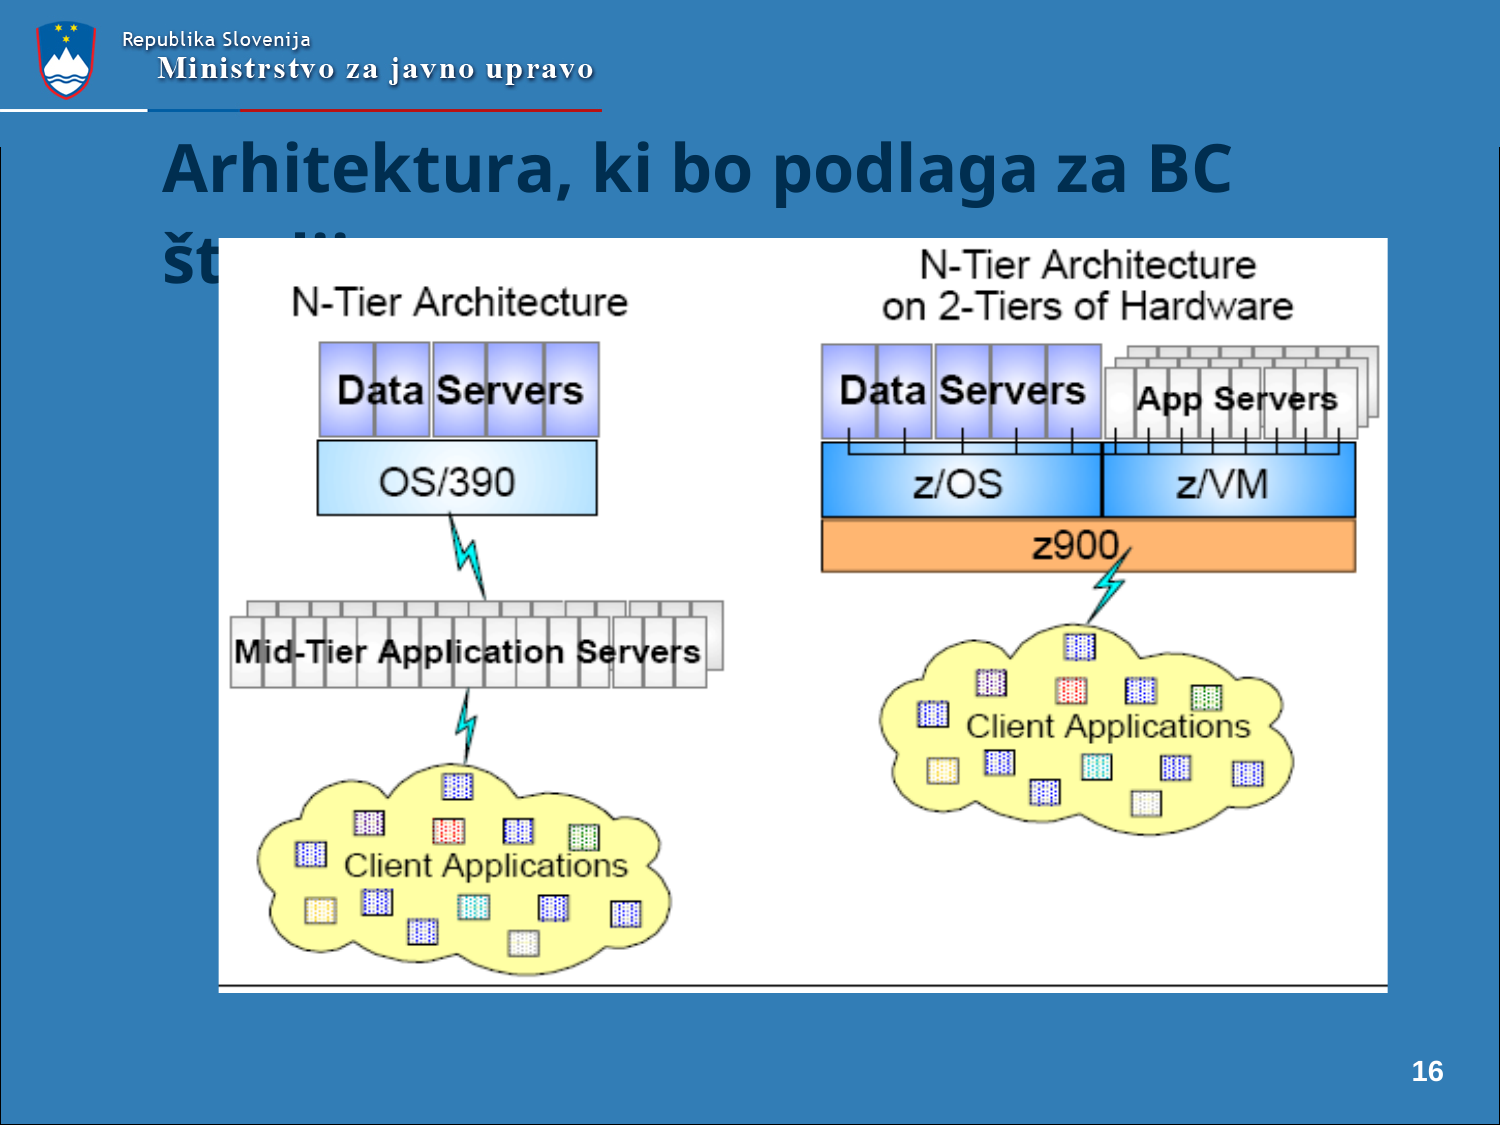

# Arhitektura, ki bo podlaga za BC študijo
16